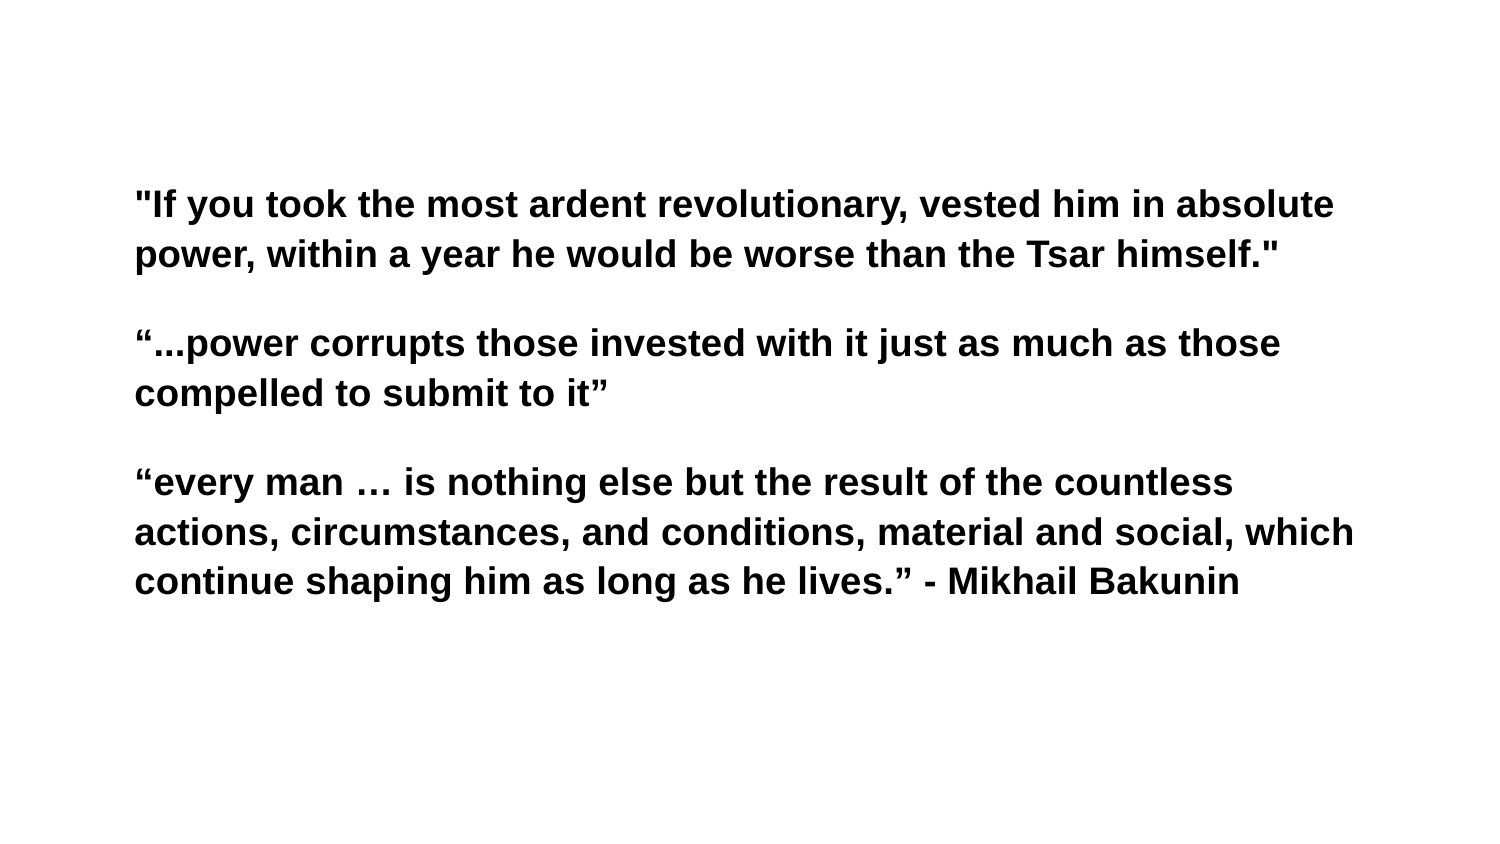

# "If you took the most ardent revolutionary, vested him in absolute power, within a year he would be worse than the Tsar himself."
“...power corrupts those invested with it just as much as those compelled to submit to it”
“every man … is nothing else but the result of the countless actions, circumstances, and conditions, material and social, which continue shaping him as long as he lives.” - Mikhail Bakunin